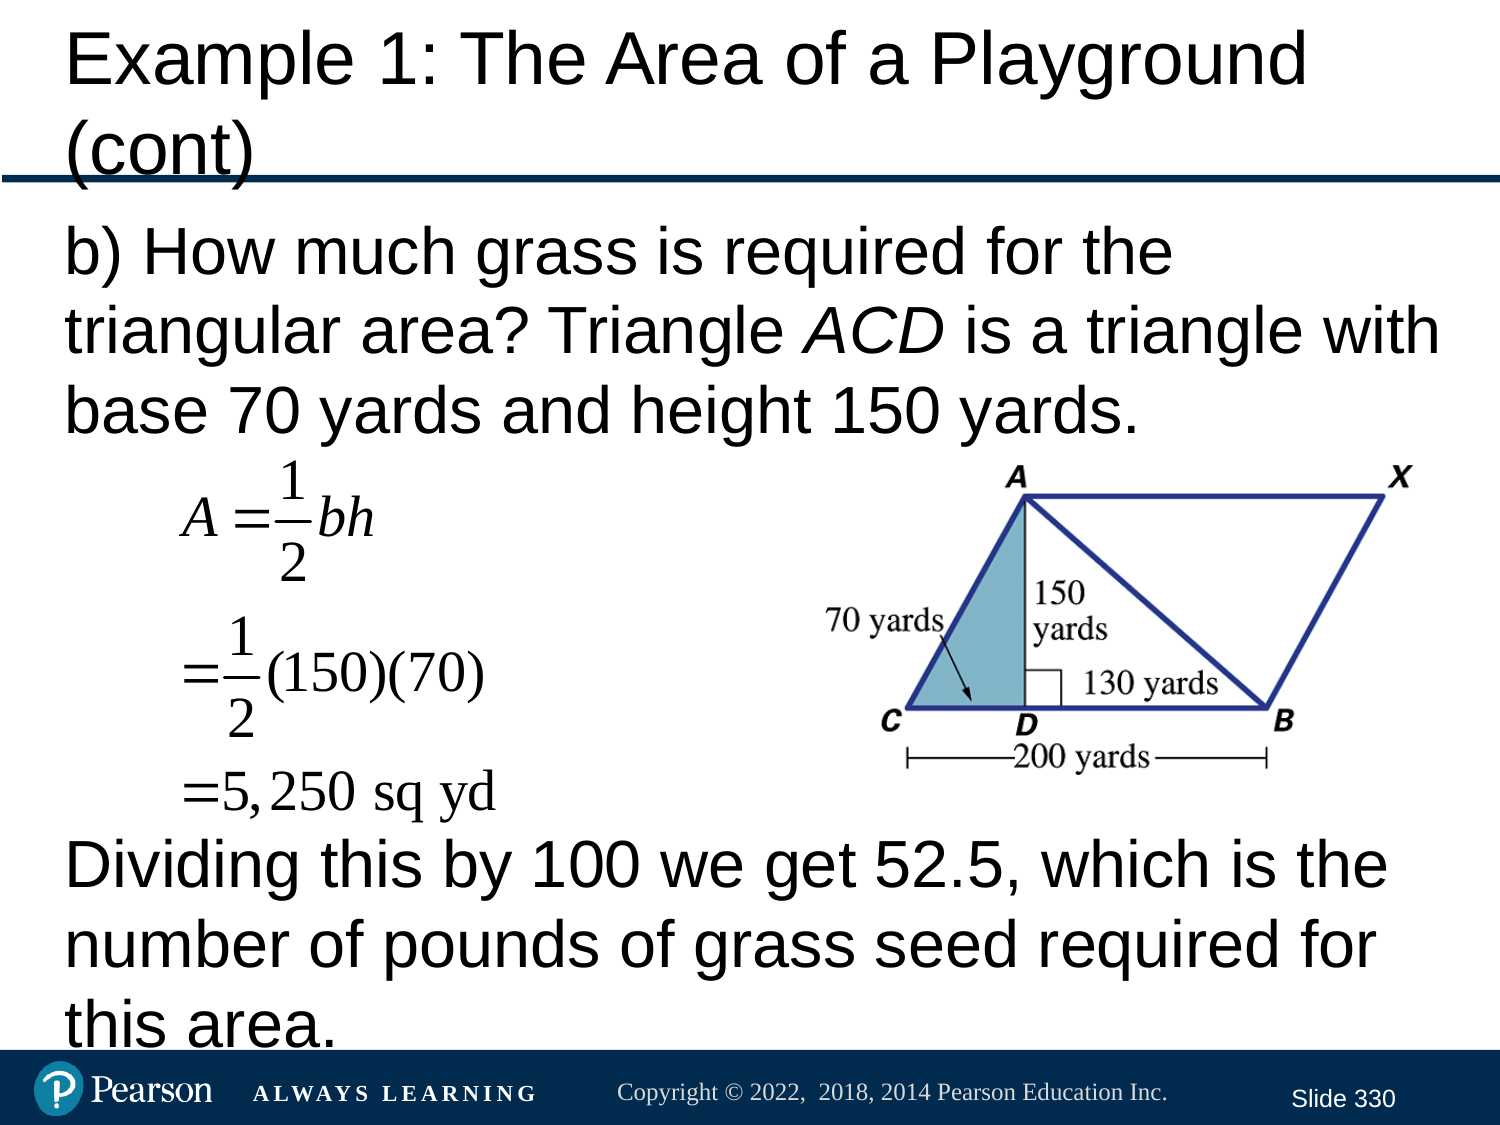

# Example 1: The Area of a Playground (cont)
b) How much grass is required for the triangular area? Triangle ACD is a triangle with base 70 yards and height 150 yards.
Dividing this by 100 we get 52.5, which is the number of pounds of grass seed required for this area.